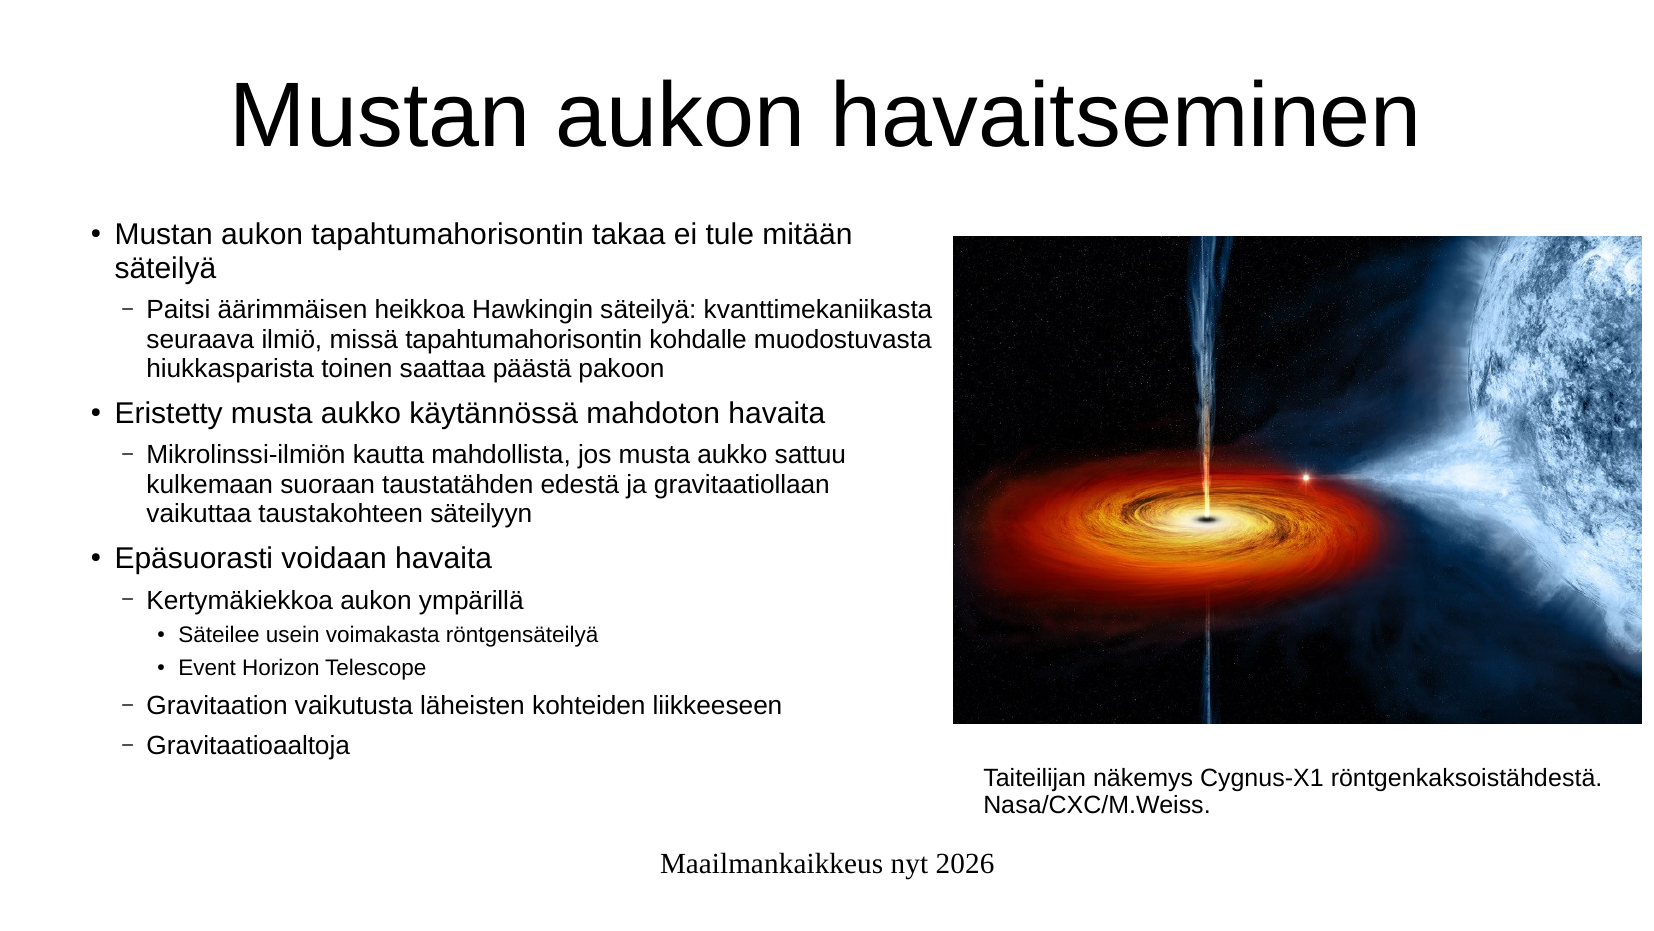

# Mustan aukon havaitseminen
Mustan aukon tapahtumahorisontin takaa ei tule mitään säteilyä
Paitsi äärimmäisen heikkoa Hawkingin säteilyä: kvanttimekaniikasta seuraava ilmiö, missä tapahtumahorisontin kohdalle muodostuvasta hiukkasparista toinen saattaa päästä pakoon
Eristetty musta aukko käytännössä mahdoton havaita
Mikrolinssi-ilmiön kautta mahdollista, jos musta aukko sattuu kulkemaan suoraan taustatähden edestä ja gravitaatiollaan vaikuttaa taustakohteen säteilyyn
Epäsuorasti voidaan havaita
Kertymäkiekkoa aukon ympärillä
Säteilee usein voimakasta röntgensäteilyä
Event Horizon Telescope
Gravitaation vaikutusta läheisten kohteiden liikkeeseen
Gravitaatioaaltoja
Taiteilijan näkemys Cygnus-X1 röntgenkaksoistähdestä.
Nasa/CXC/M.Weiss.